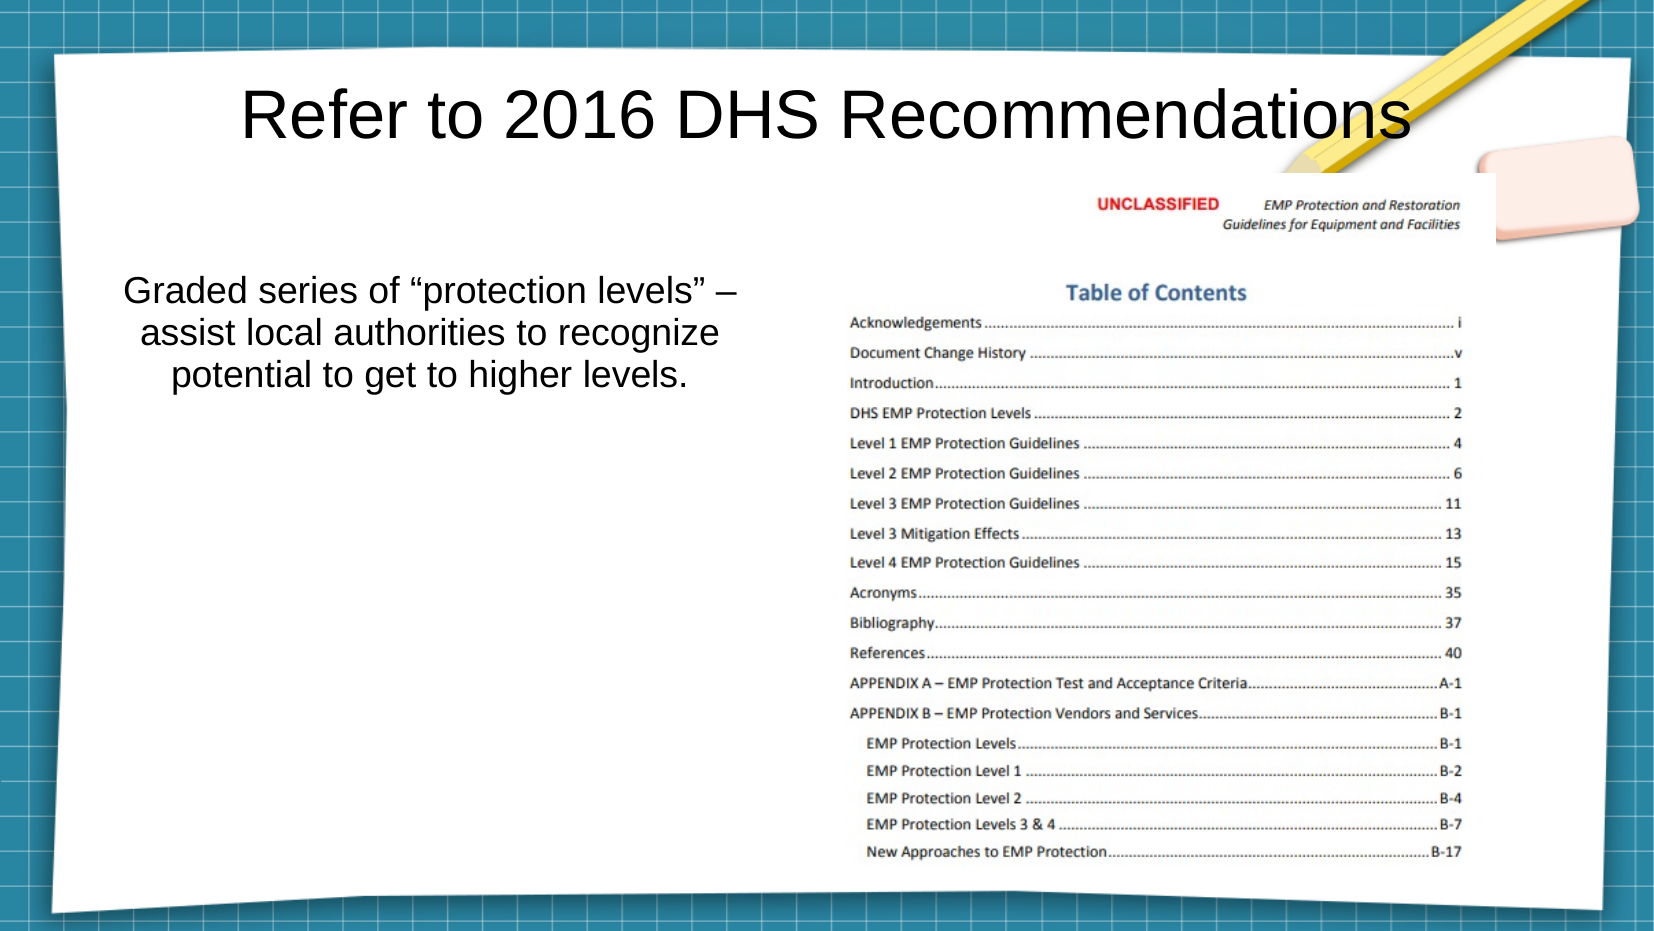

# Refer to 2016 DHS Recommendations
Graded series of “protection levels” – assist local authorities to recognize potential to get to higher levels.